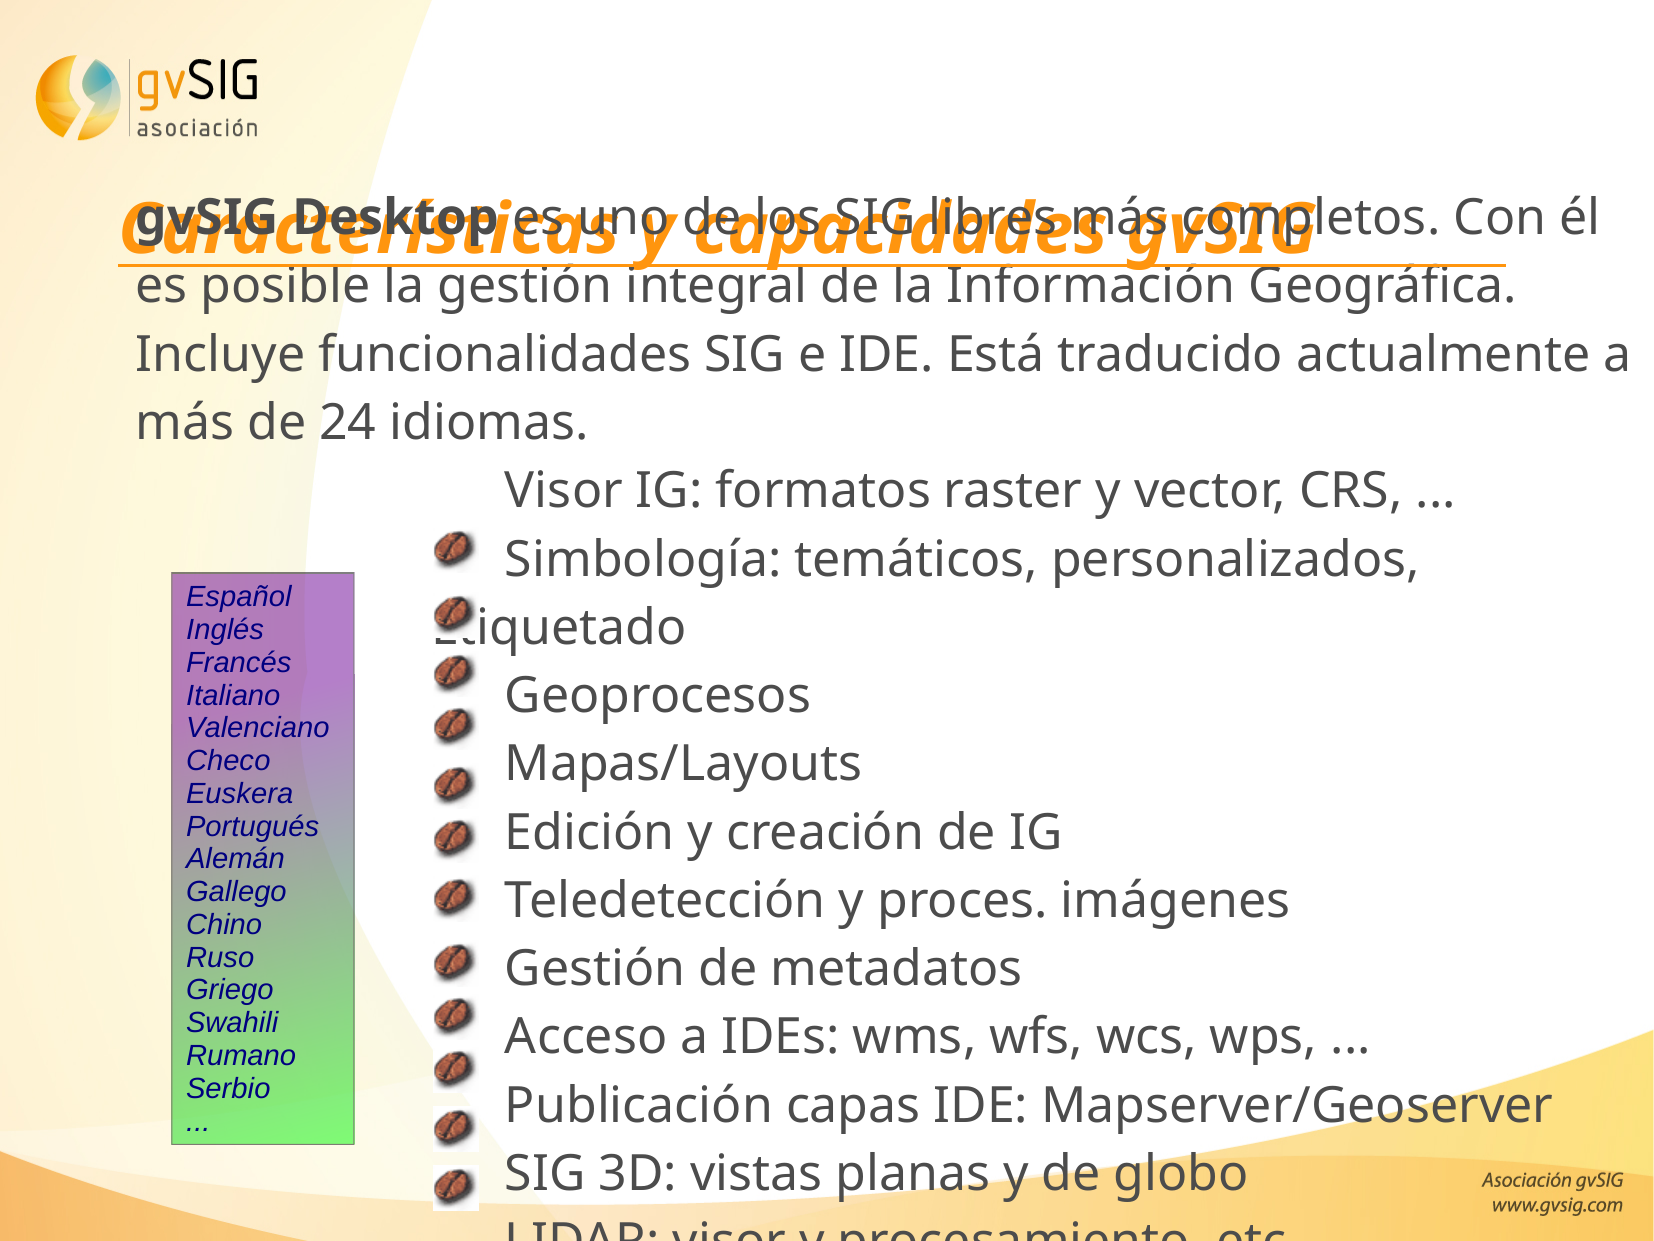

# Características y capacidades gvSIG
gvSIG Desktop es uno de los SIG libres más completos. Con él es posible la gestión integral de la Información Geográfica. Incluye funcionalidades SIG e IDE. Está traducido actualmente a más de 24 idiomas.
					Visor IG: formatos raster y vector, CRS, ...
					Simbología: temáticos, personalizados, 						Etiquetado
					Geoprocesos
					Mapas/Layouts
					Edición y creación de IG
					Teledetección y proces. imágenes
					Gestión de metadatos
					Acceso a IDEs: wms, wfs, wcs, wps, ...
					Publicación capas IDE: Mapserver/Geoserver
					SIG 3D: vistas planas y de globo
					LIDAR: visor y procesamiento, etc.
Español
Inglés
Francés
Italiano
Valenciano
Checo
Euskera
Portugués
Alemán
Gallego
Chino
Ruso
Griego
Swahili
Rumano
Serbio
...